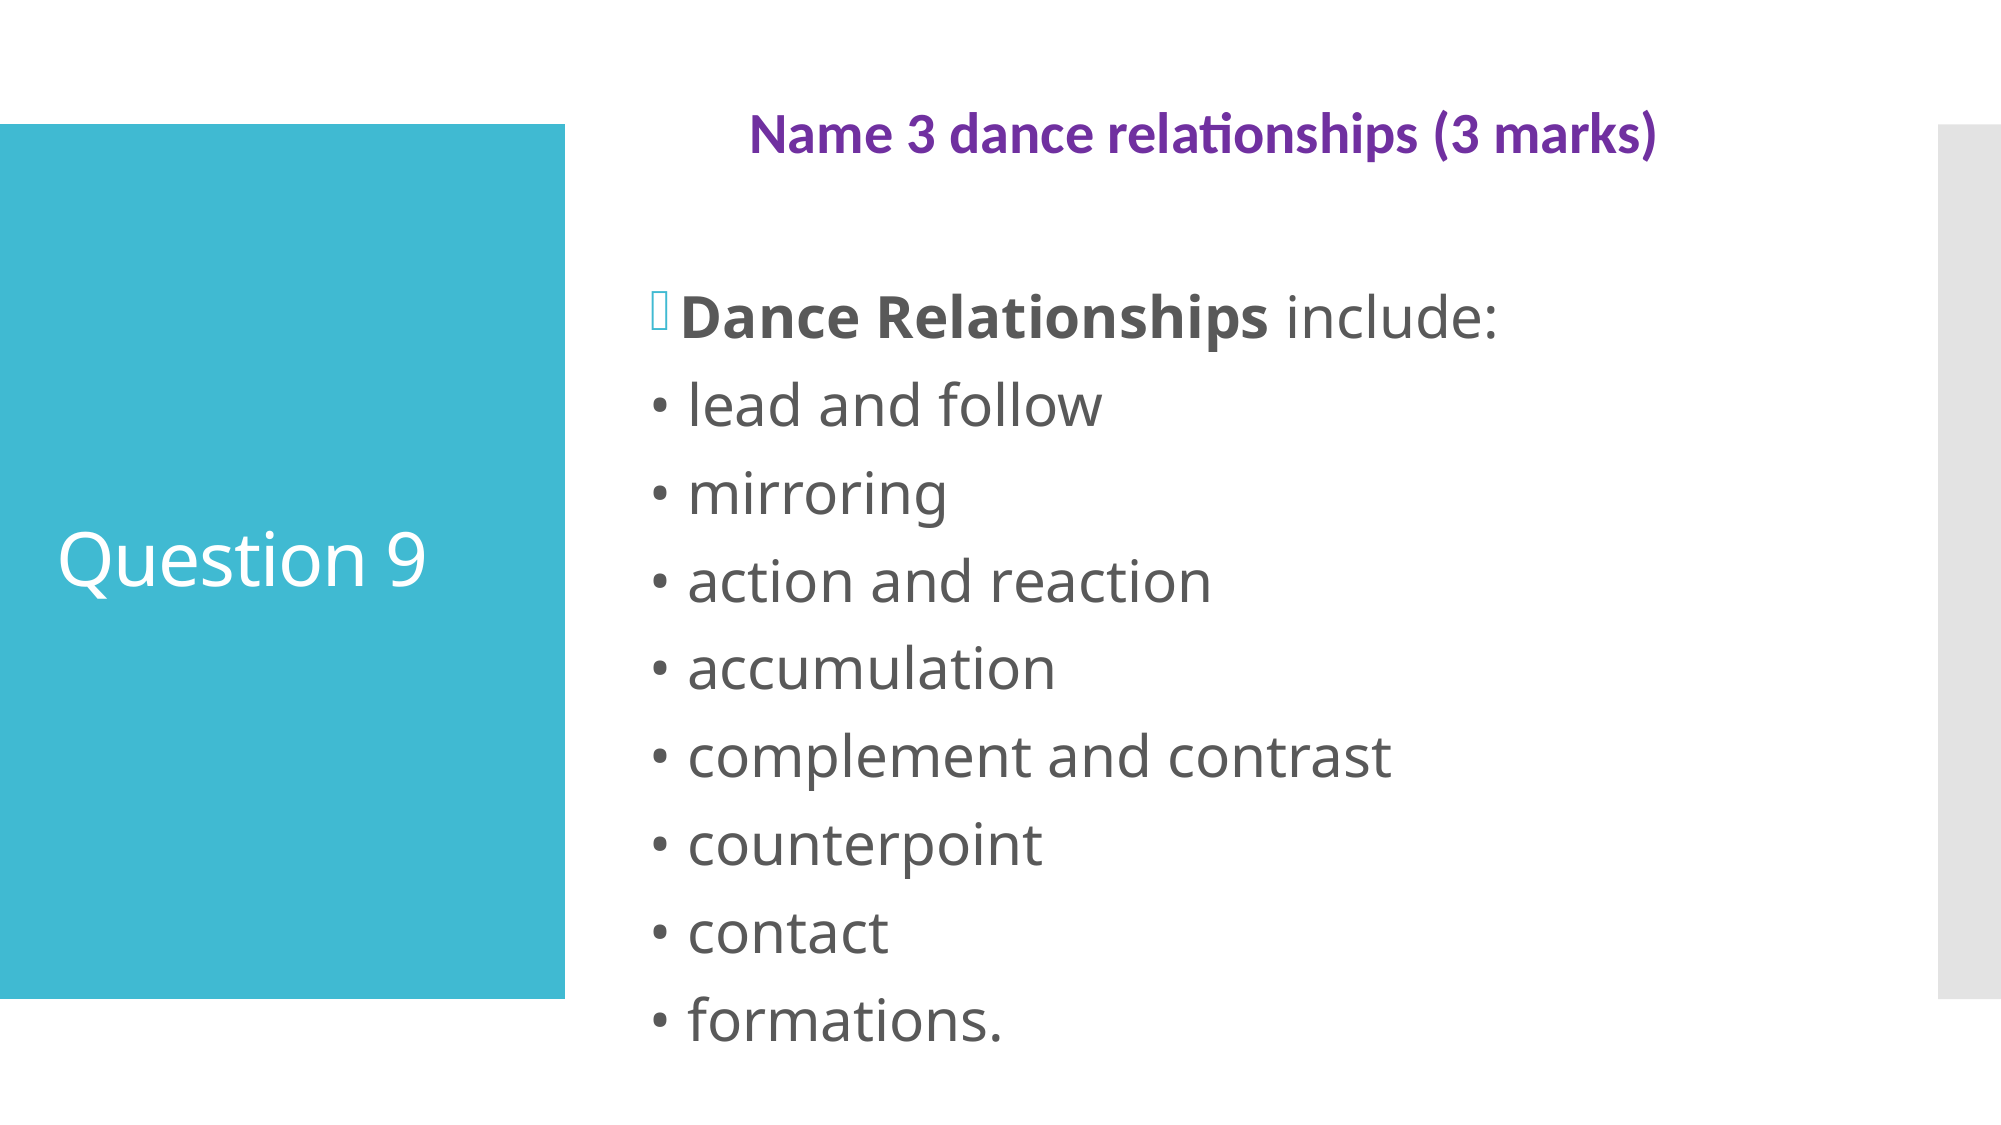

Name 3 dance relationships (3 marks)
# Question 9
Dance Relationships include:
• lead and follow
• mirroring
• action and reaction
• accumulation
• complement and contrast
• counterpoint
• contact
• formations.